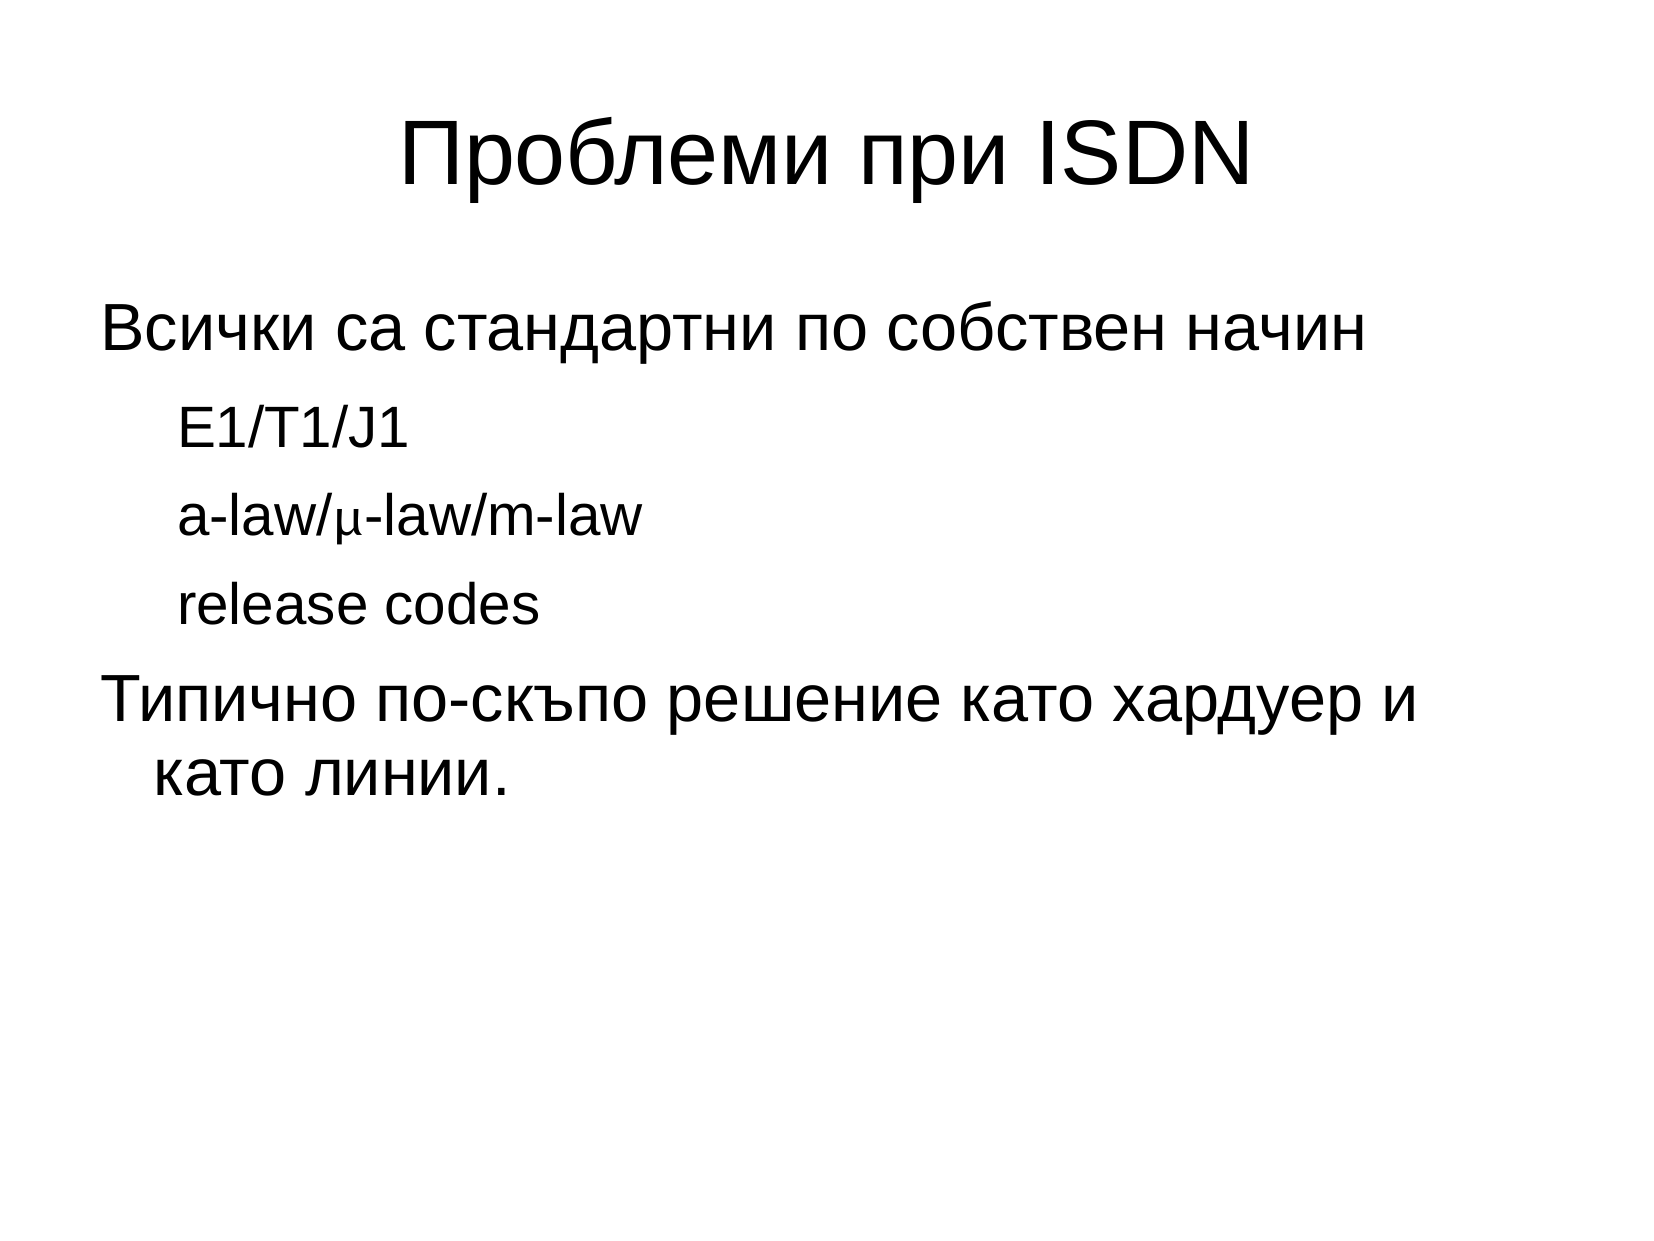

# Проблеми при ISDN
Всички са стандартни по собствен начин
E1/T1/J1
a-law/-law/m-law
release codes
Типично по-скъпо решение като хардуер и като линии.